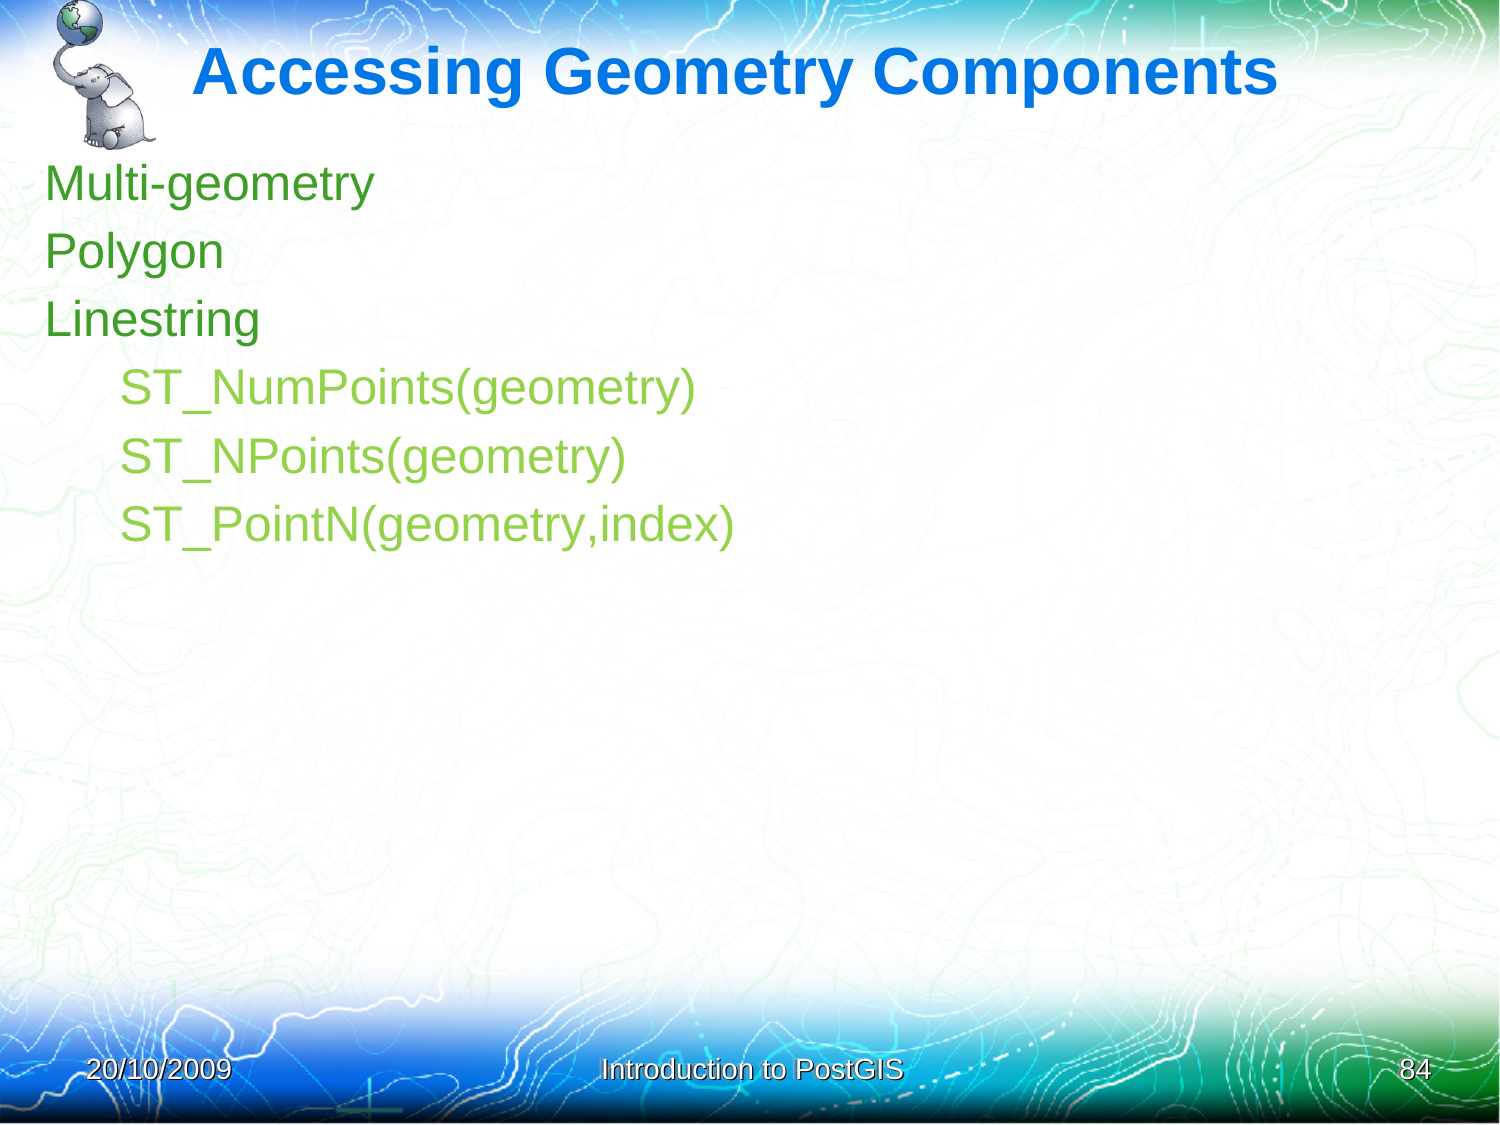

# Accessing Geometry Components
Multi-geometry
Polygon
Linestring
ST_NumPoints(geometry)
ST_NPoints(geometry)
ST_PointN(geometry,index)
20/10/2009
Introduction to PostGIS
84